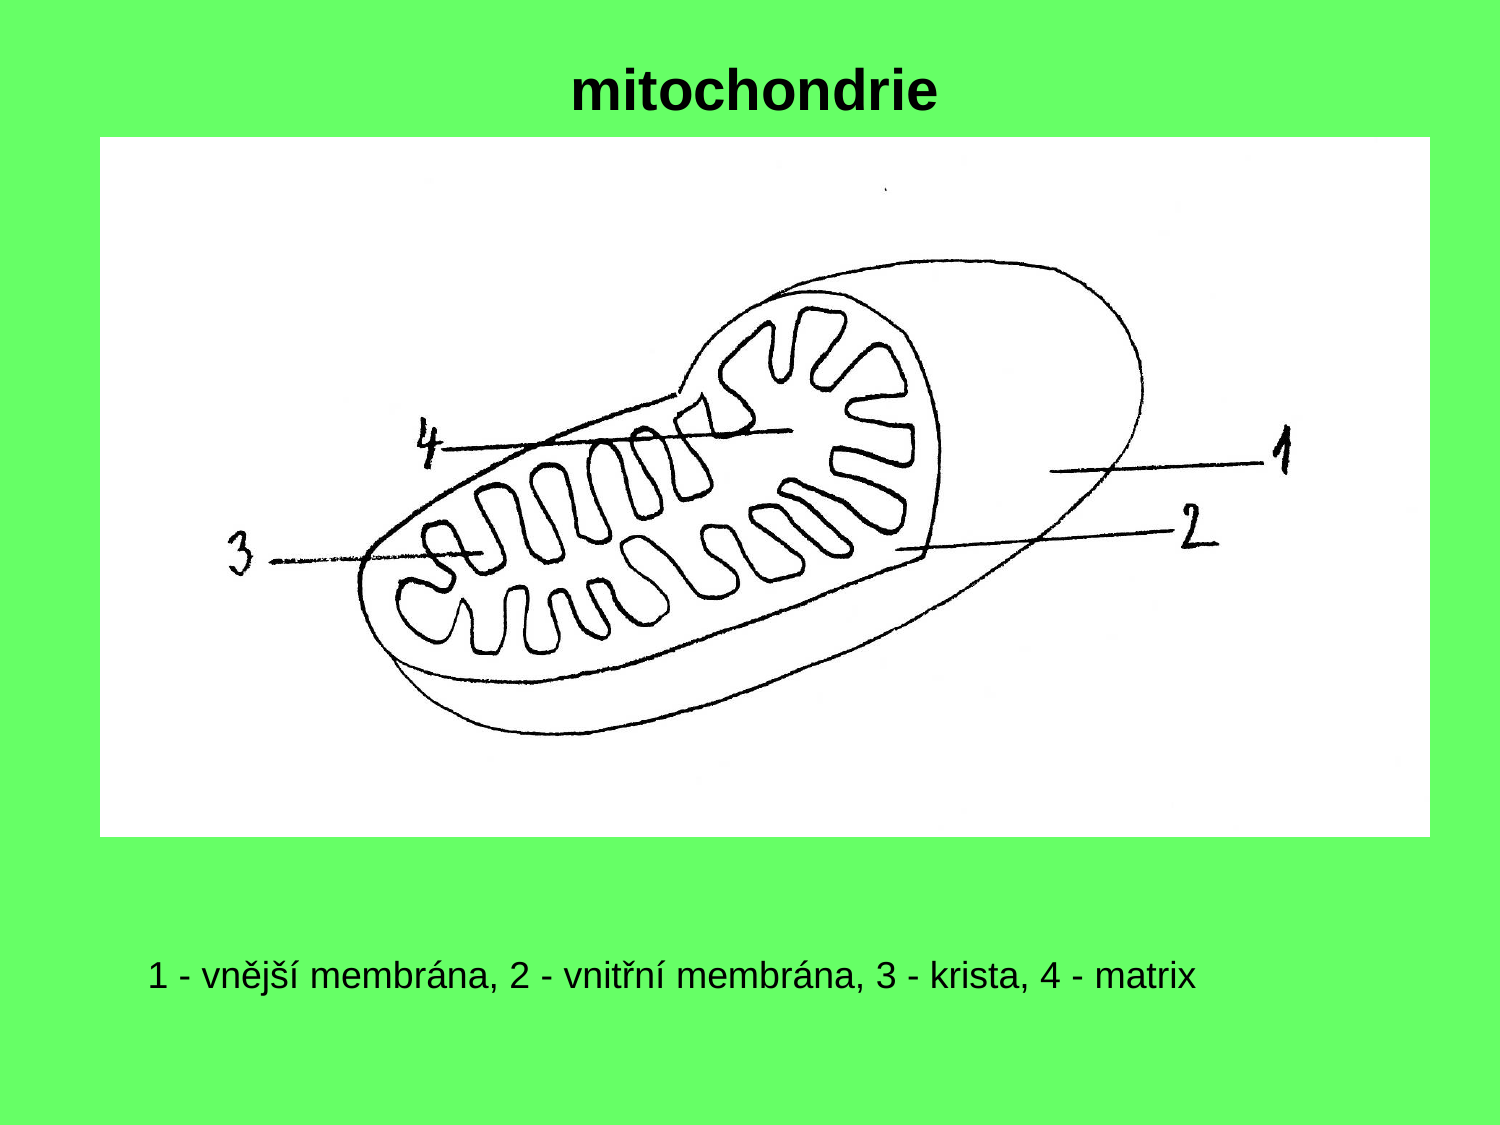

# mitochondrie
1 - vnější membrána, 2 - vnitřní membrána, 3 - krista, 4 - matrix